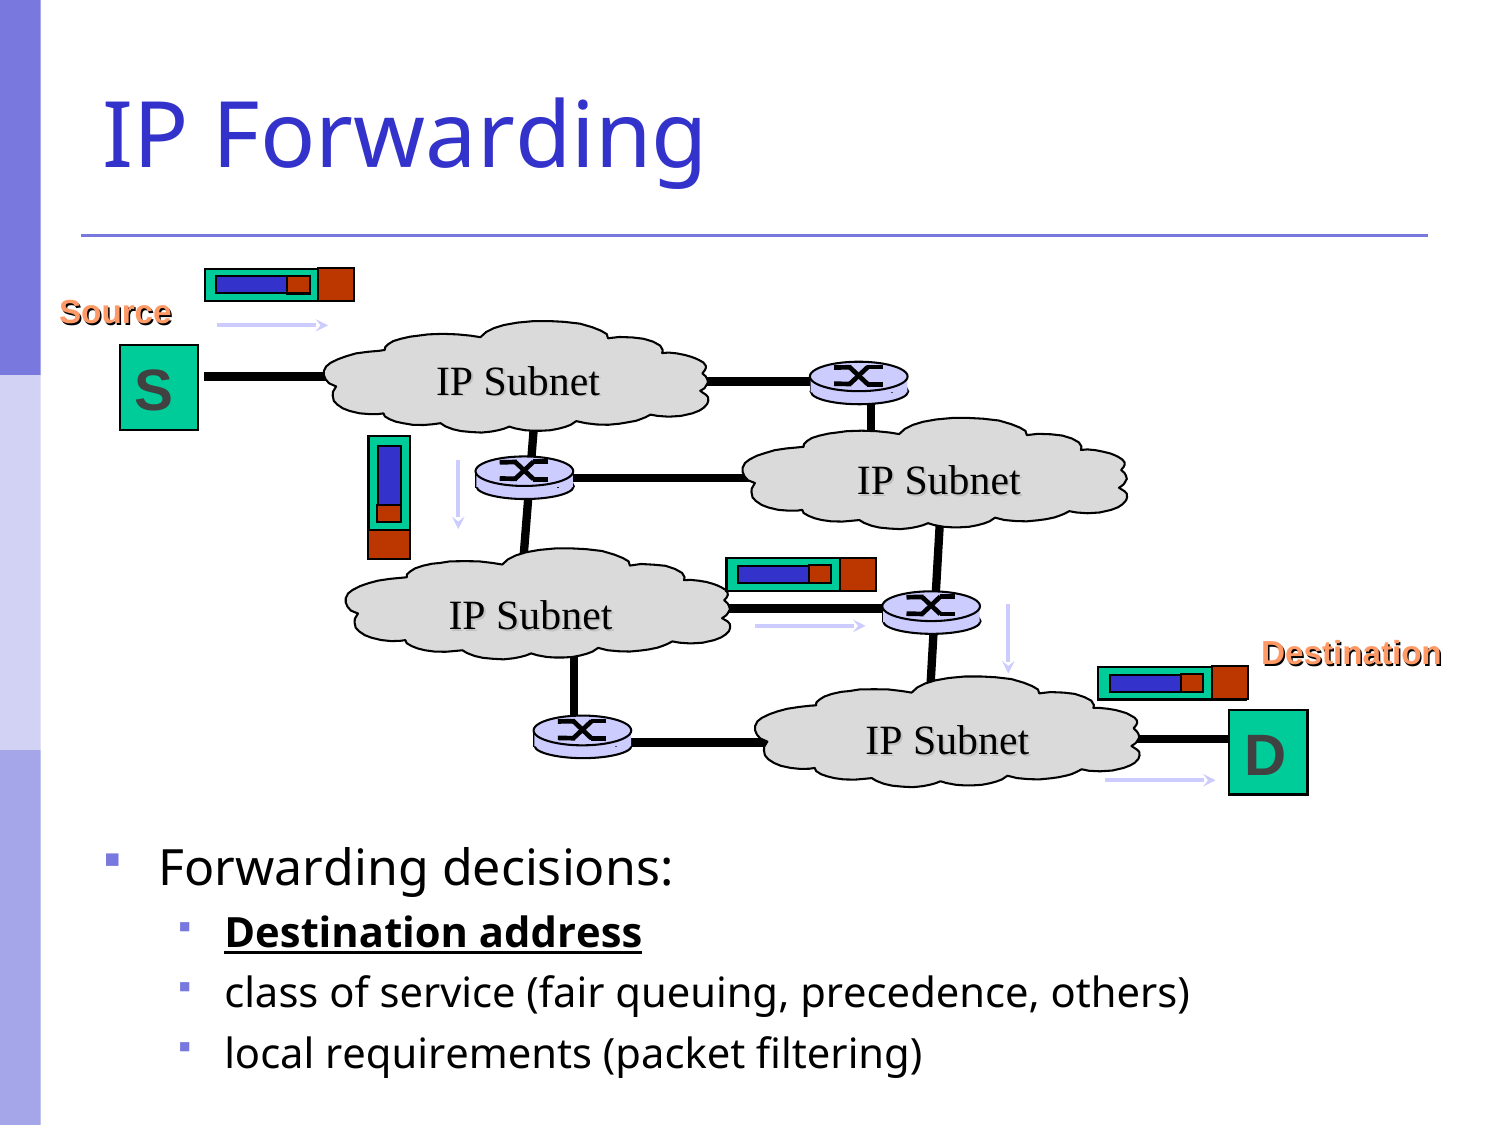

# IP Forwarding
Source
S
IP Subnet
IP Subnet
IP Subnet
Destination
IP Subnet
D
Forwarding decisions:
Destination address
class of service (fair queuing, precedence, others)
local requirements (packet filtering)